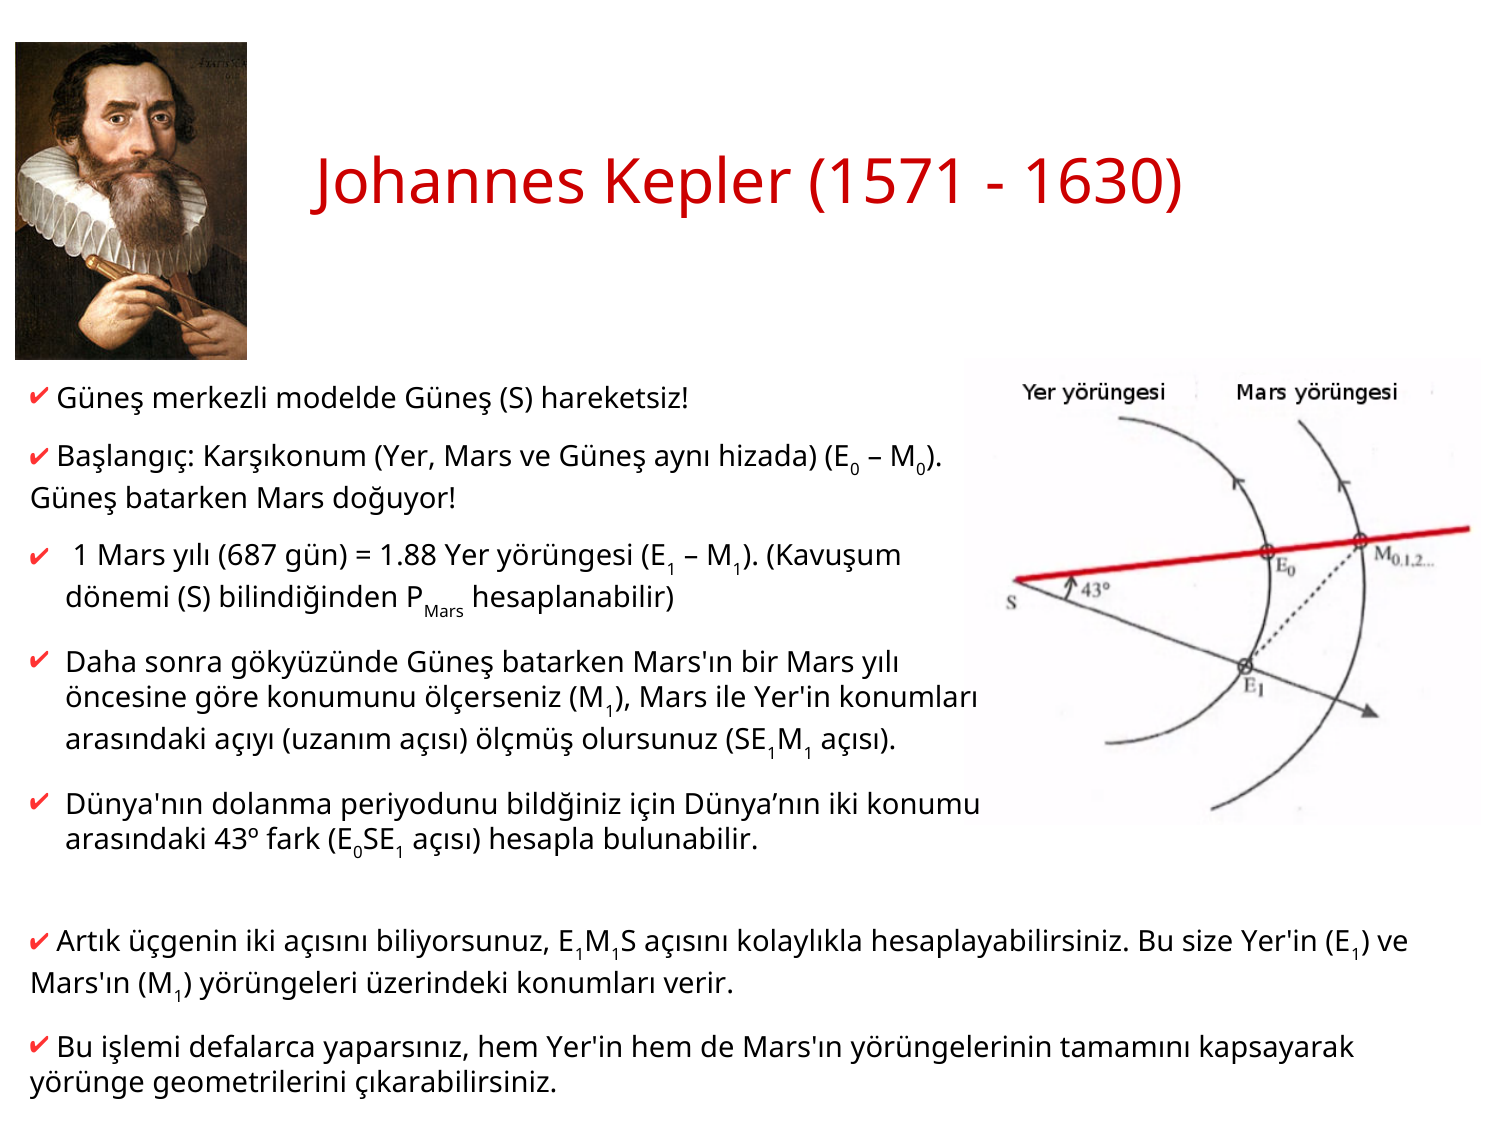

# Johannes Kepler (1571 - 1630)
 Güneş merkezli modelde Güneş (S) hareketsiz!
 Başlangıç: Karşıkonum (Yer, Mars ve Güneş aynı hizada) (E0 – M0). Güneş batarken Mars doğuyor!
 1 Mars yılı (687 gün) = 1.88 Yer yörüngesi (E1 – M1). (Kavuşum dönemi (S) bilindiğinden PMars hesaplanabilir)
Daha sonra gökyüzünde Güneş batarken Mars'ın bir Mars yılı öncesine göre konumunu ölçerseniz (M1), Mars ile Yer'in konumları arasındaki açıyı (uzanım açısı) ölçmüş olursunuz (SE1M1 açısı).
Dünya'nın dolanma periyodunu bildğiniz için Dünya’nın iki konumu arasındaki 43º fark (E0SE1 açısı) hesapla bulunabilir.
 Artık üçgenin iki açısını biliyorsunuz, E1M1S açısını kolaylıkla hesaplayabilirsiniz. Bu size Yer'in (E1) ve Mars'ın (M1) yörüngeleri üzerindeki konumları verir.
 Bu işlemi defalarca yaparsınız, hem Yer'in hem de Mars'ın yörüngelerinin tamamını kapsayarak yörünge geometrilerini çıkarabilirsiniz.